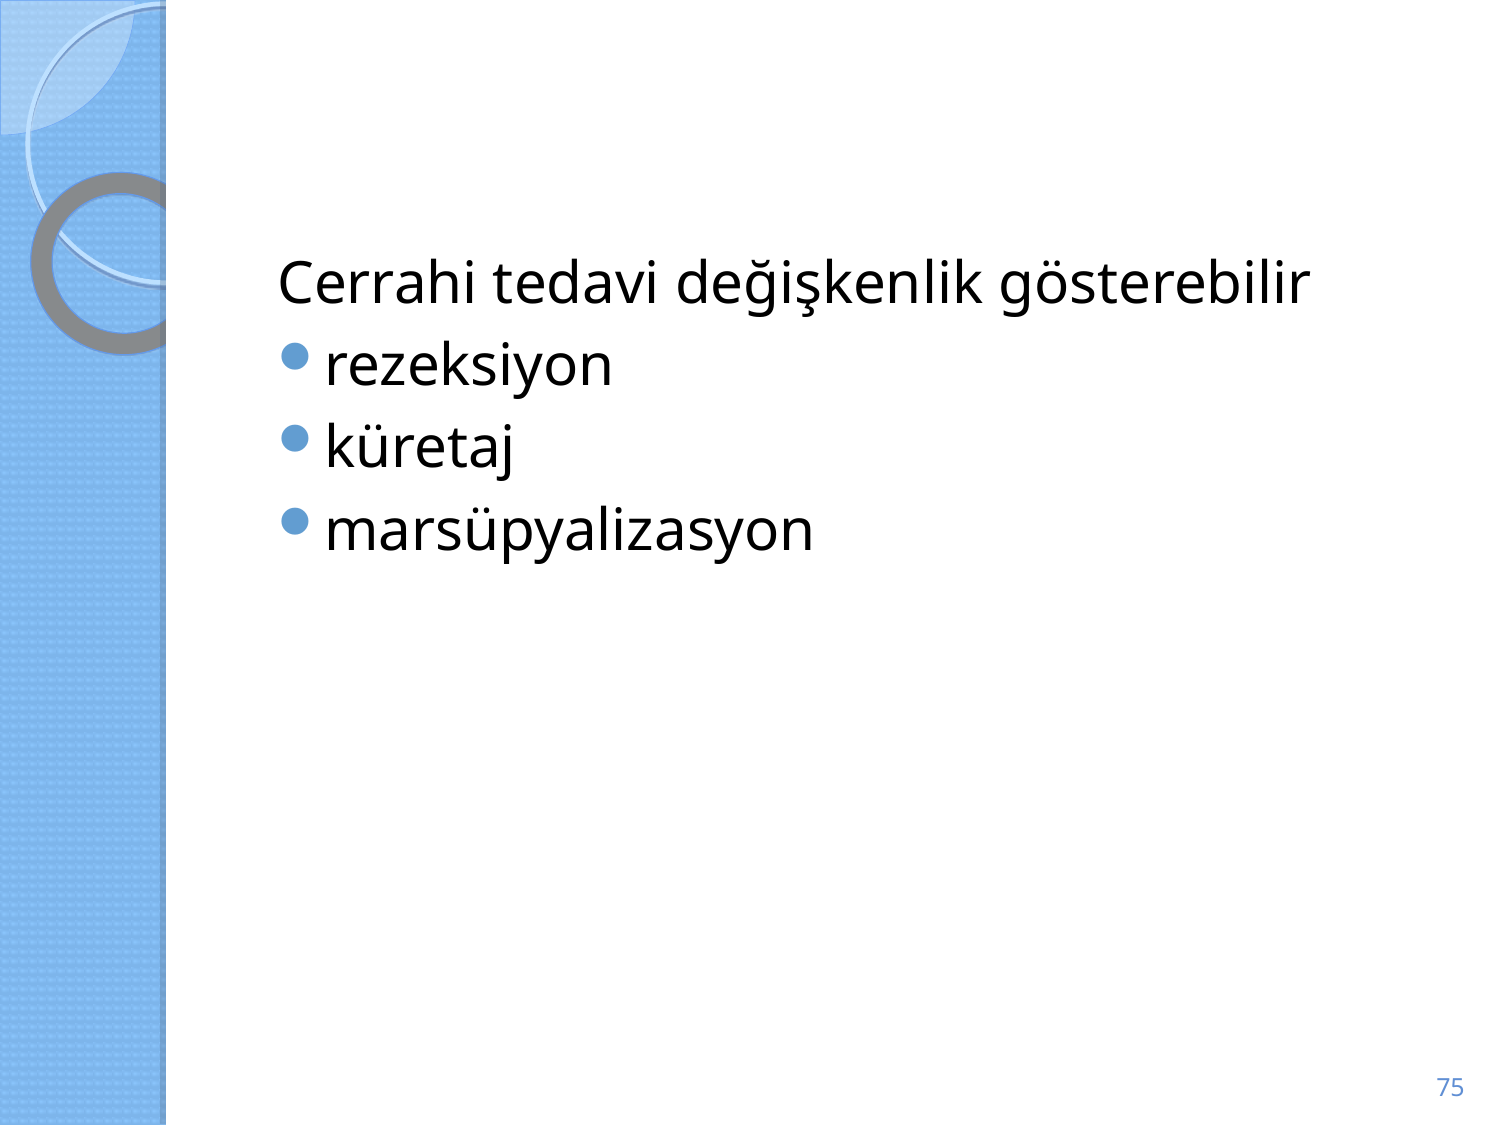

#
Cerrahi tedavi değişkenlik gösterebilir
rezeksiyon
küretaj
marsüpyalizasyon